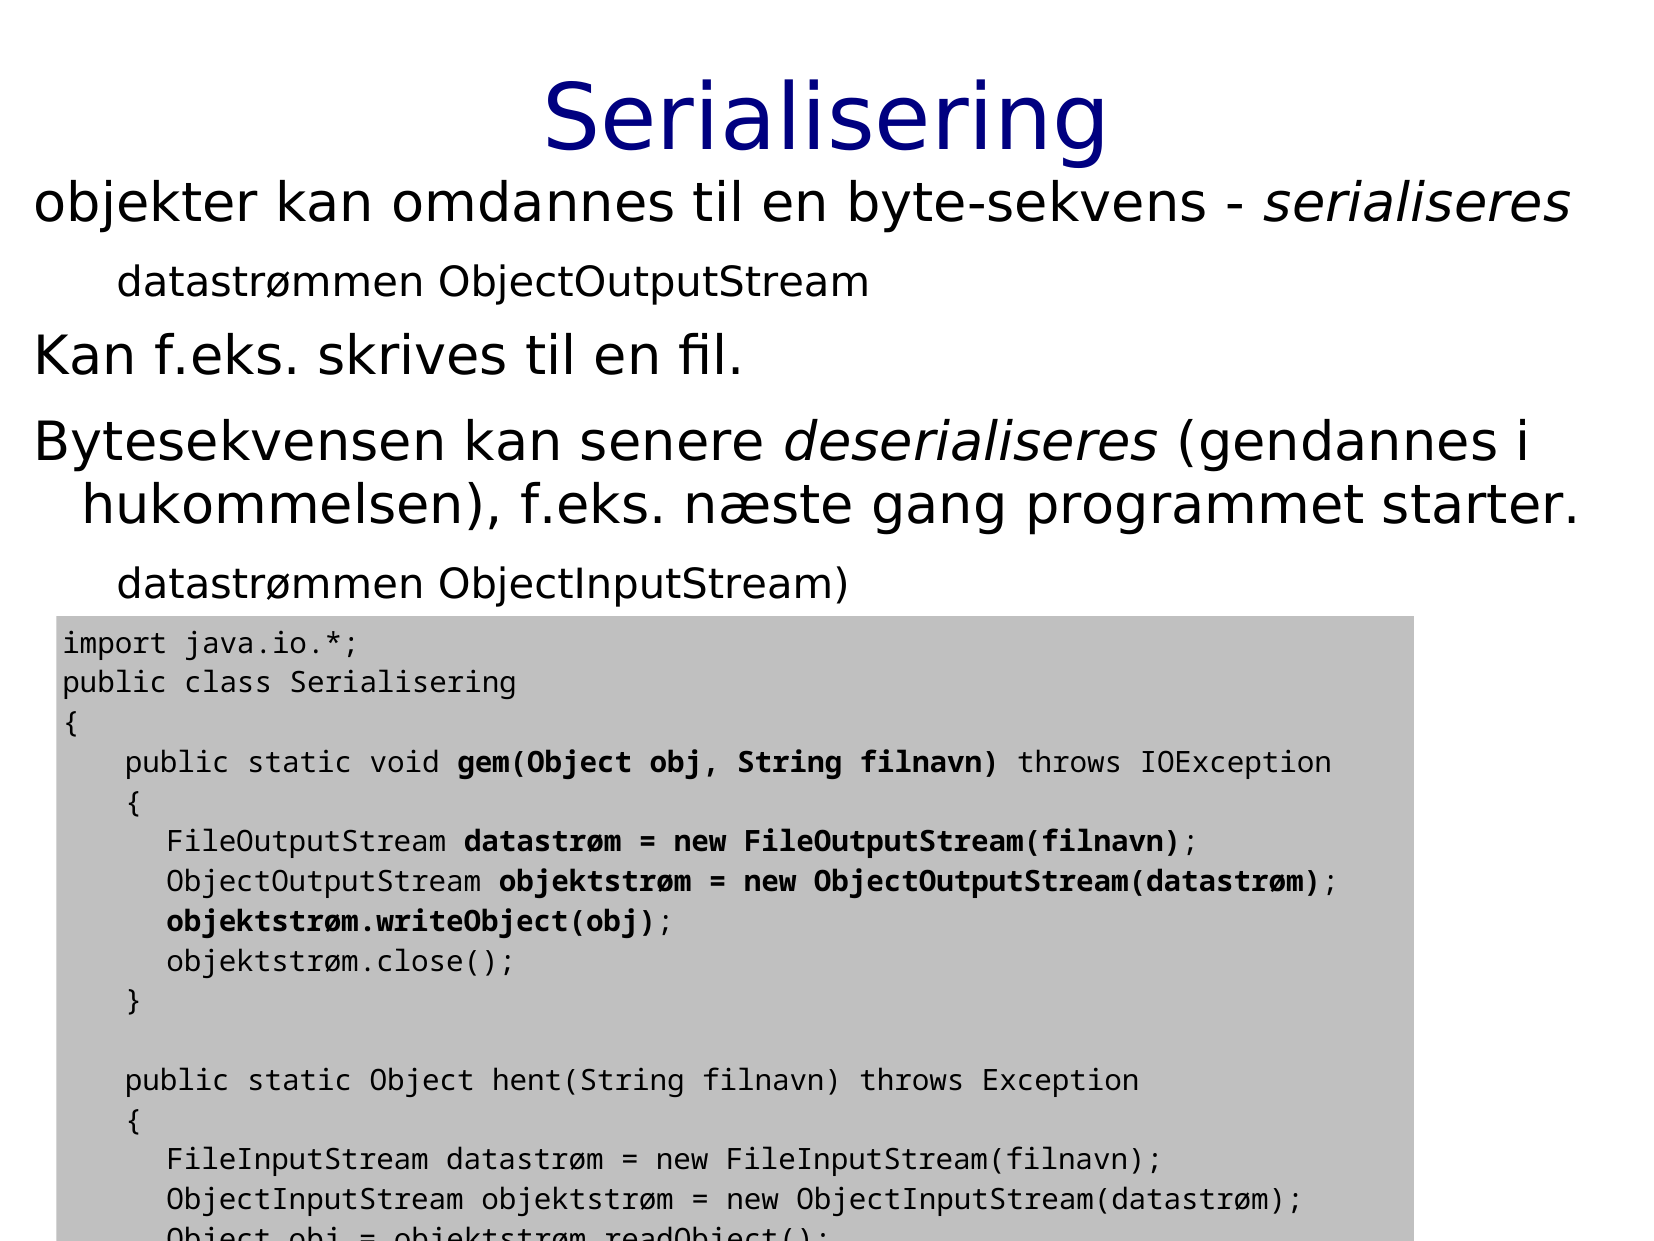

# Serialisering
objekter kan omdannes til en byte-sekvens - serialiseres
datastrømmen ObjectOutputStream
Kan f.eks. skrives til en fil.
Bytesekvensen kan senere deserialiseres (gendannes i hukommelsen), f.eks. næste gang programmet starter.
datastrømmen ObjectInputStream)
import java.io.*;
public class Serialisering
{
	public static void gem(Object obj, String filnavn) throws IOException
	{
		FileOutputStream datastrøm = new FileOutputStream(filnavn);
		ObjectOutputStream objektstrøm = new ObjectOutputStream(datastrøm);
		objektstrøm.writeObject(obj);
		objektstrøm.close();
	}
	public static Object hent(String filnavn) throws Exception
	{
		FileInputStream datastrøm = new FileInputStream(filnavn);
		ObjectInputStream objektstrøm = new ObjectInputStream(datastrøm);
		Object obj = objektstrøm.readObject();
		objektstrøm.close();
		return obj;
	}
}